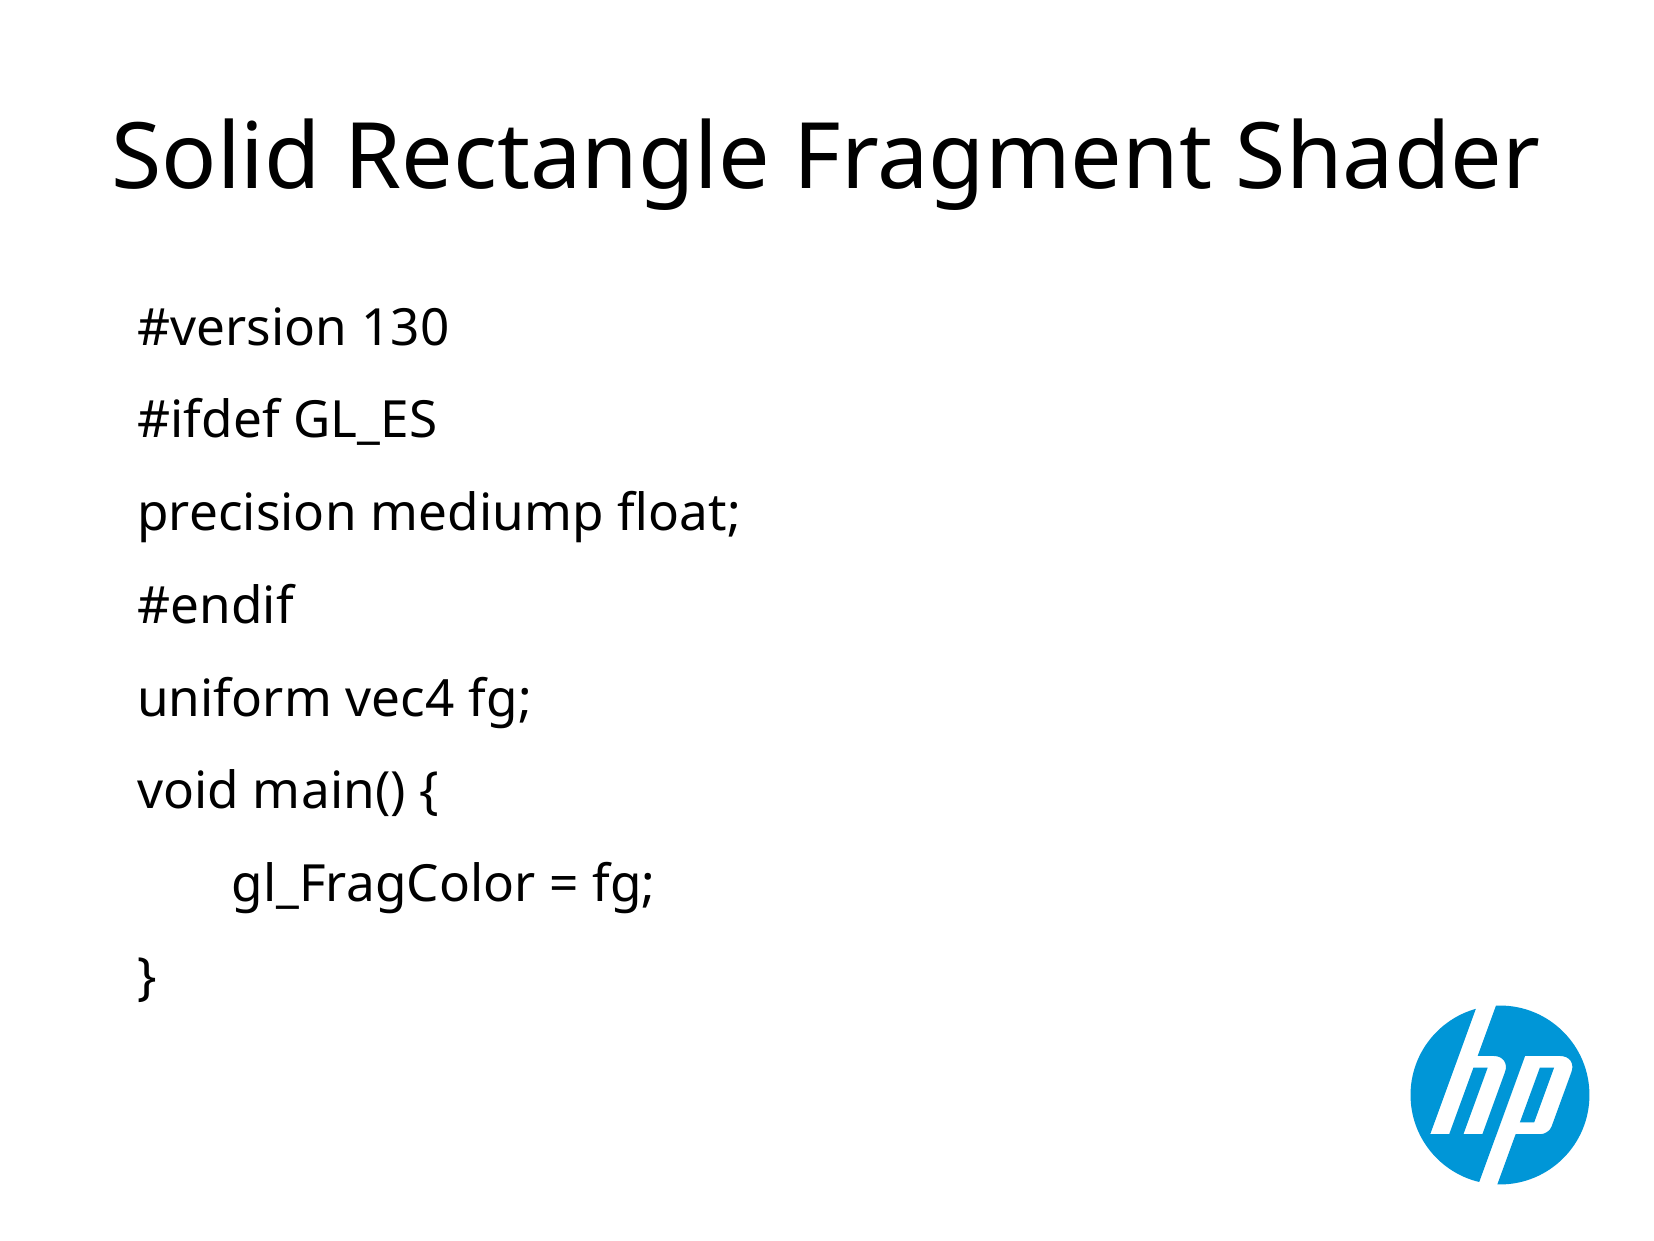

# Solid Rectangle Fragment Shader
#version 130
#ifdef GL_ES
precision mediump float;
#endif
uniform vec4 fg;
void main() {
 gl_FragColor = fg;
}